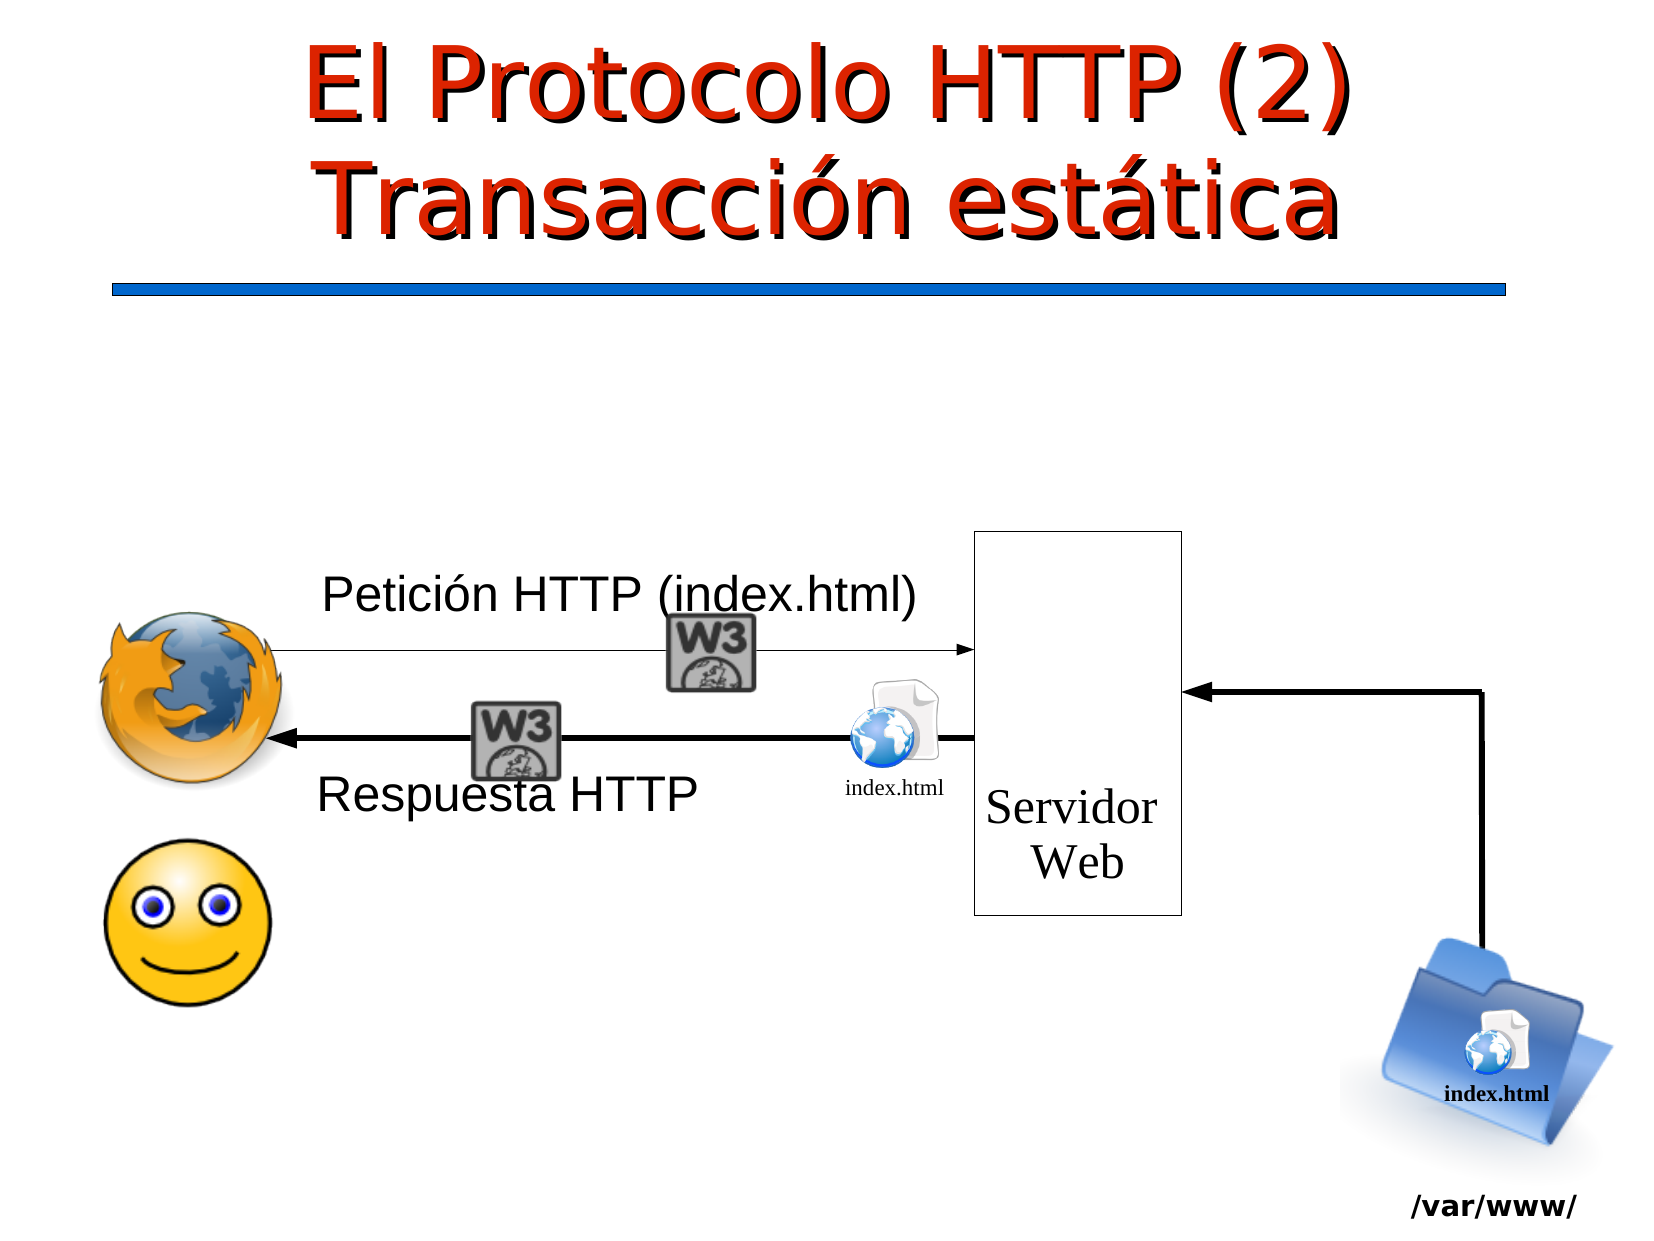

# El Protocolo HTTP (2) Transacción estática
Servidor
Web
Petición HTTP (index.html)
index.html
Respuesta HTTP
/var/www/
index.html